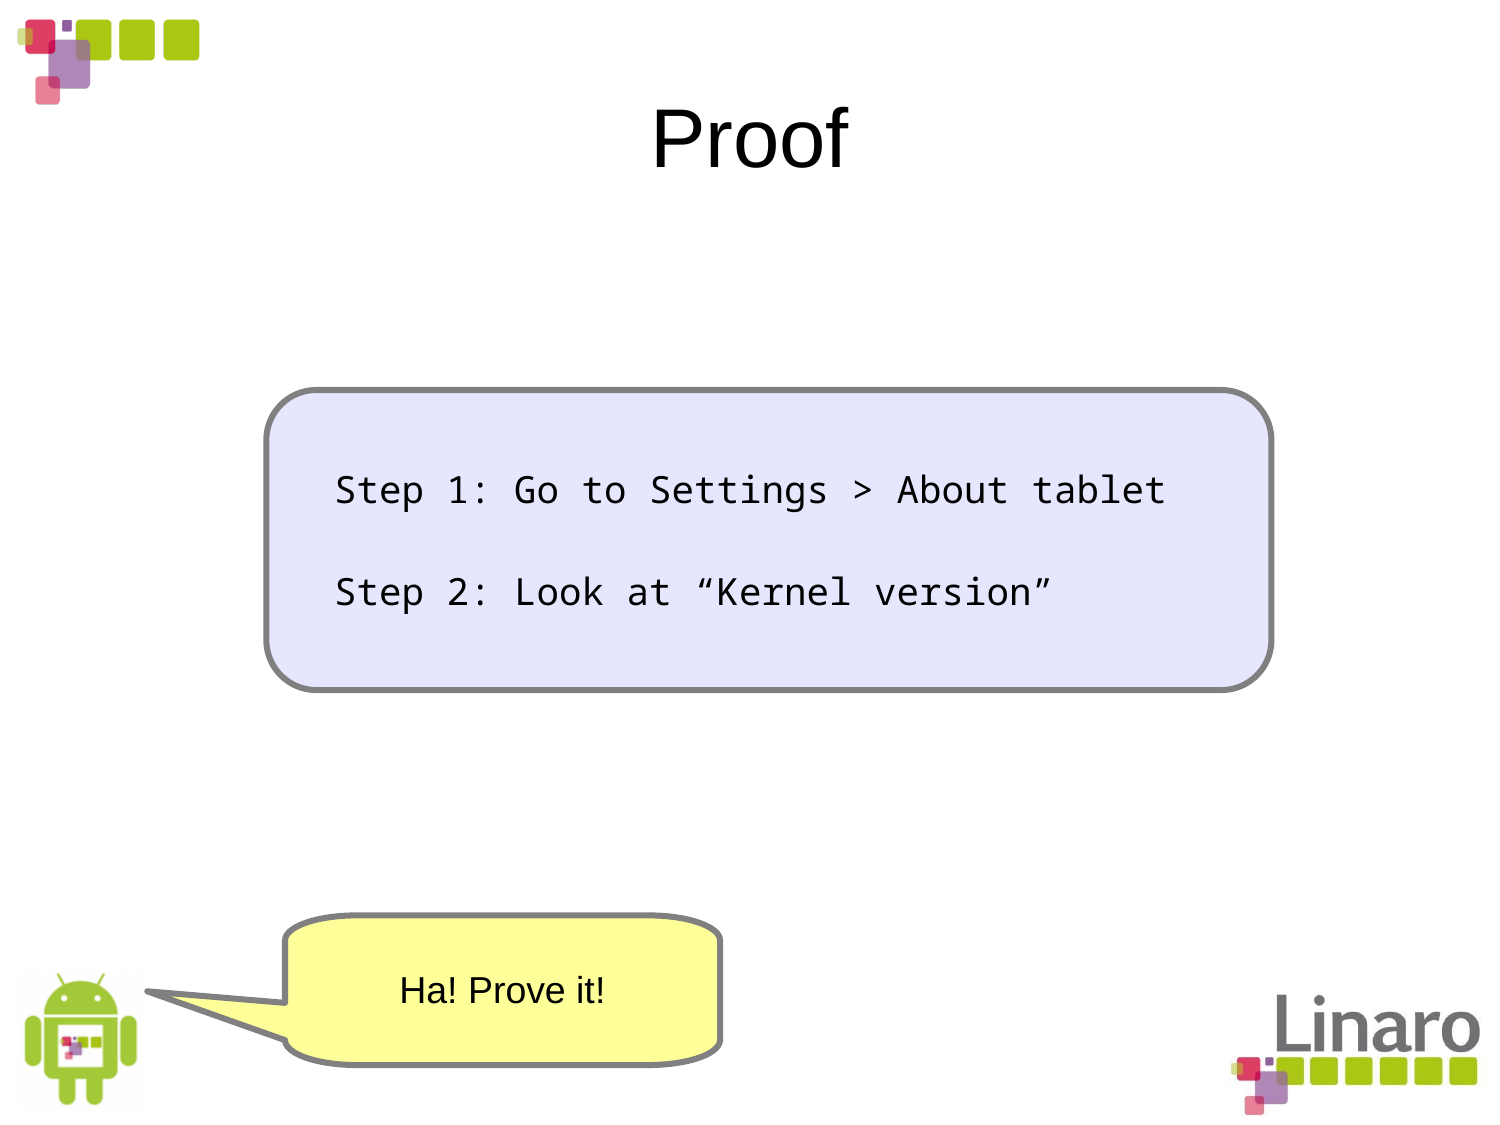

# Proof
Step 1: Go to Settings > About tablet
Step 2: Look at “Kernel version”
Ha! Prove it!